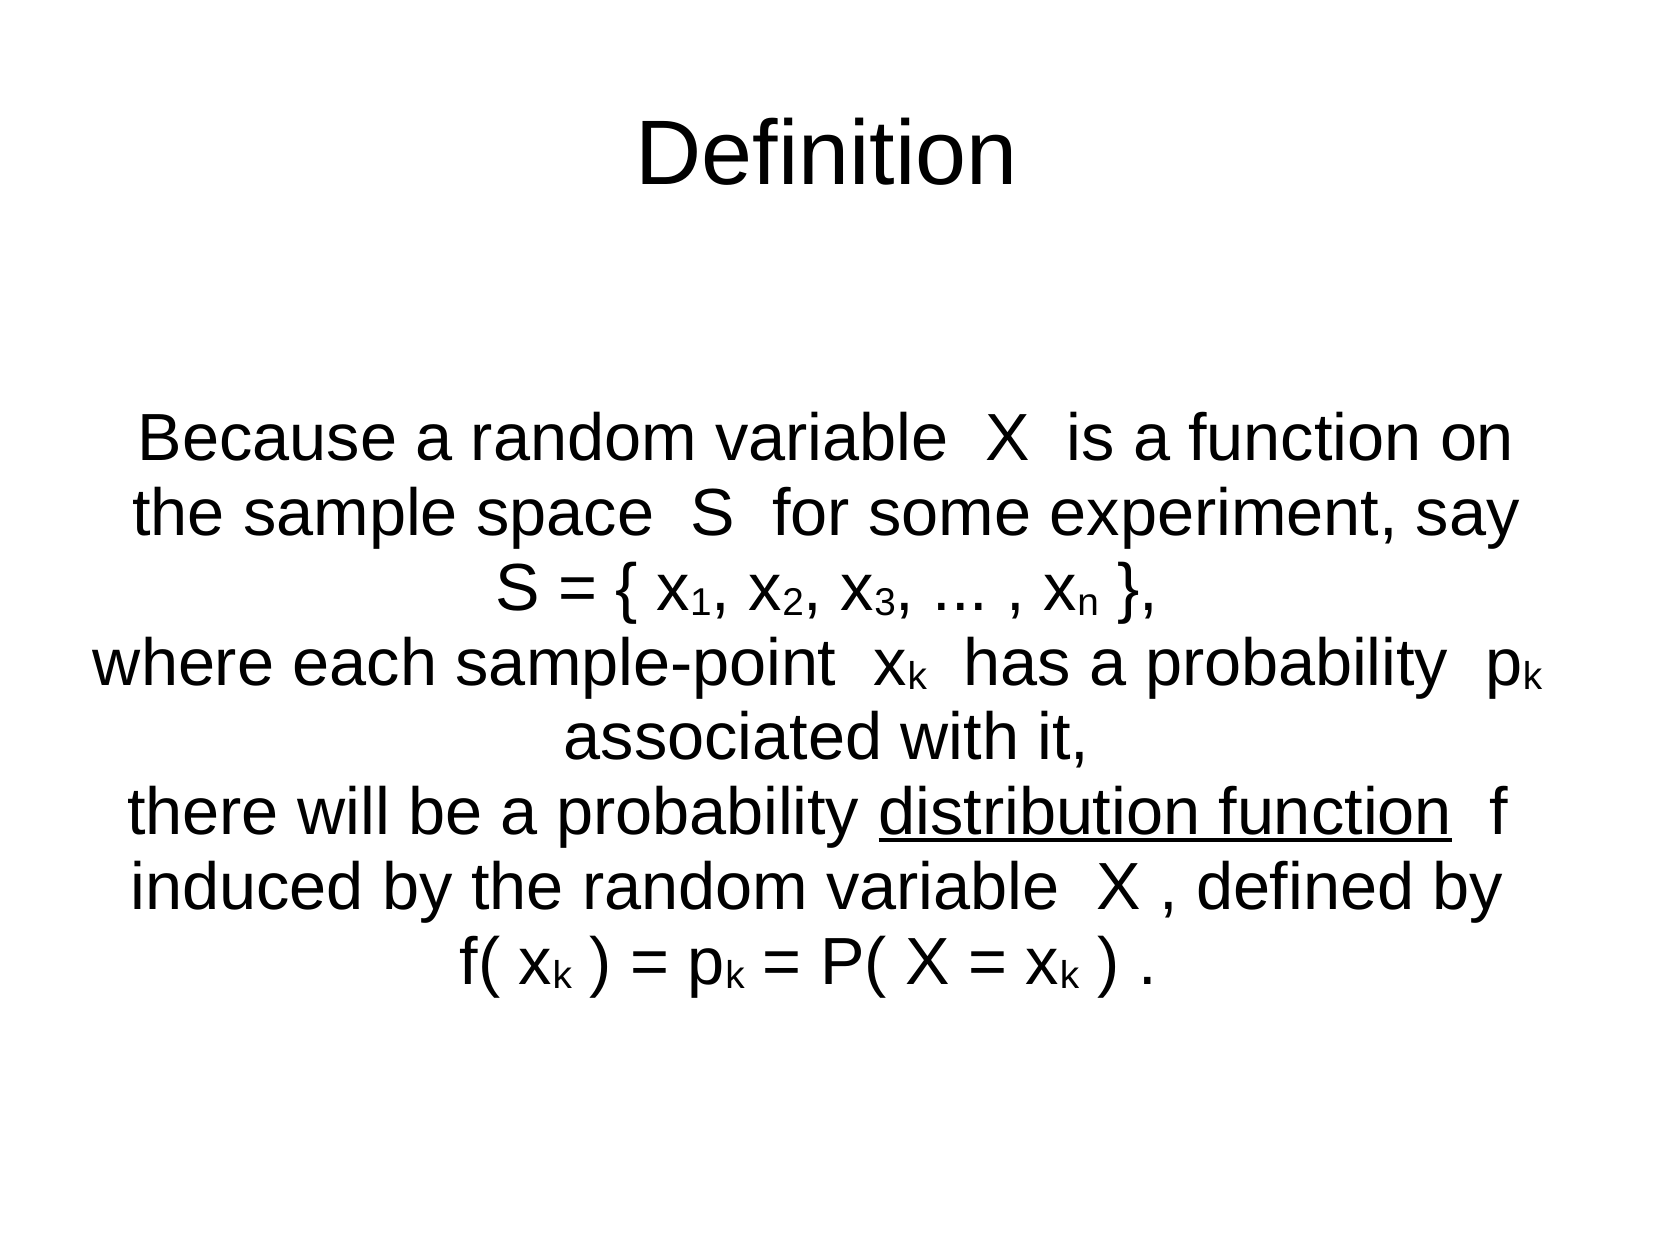

# Definition
Because a random variable X is a function on the sample space S for some experiment, say
S = { x1, x2, x3, ... , xn },
where each sample-point xk has a probability pk associated with it,
there will be a probability distribution function f induced by the random variable X , defined by
f( xk ) = pk = P( X = xk ) .